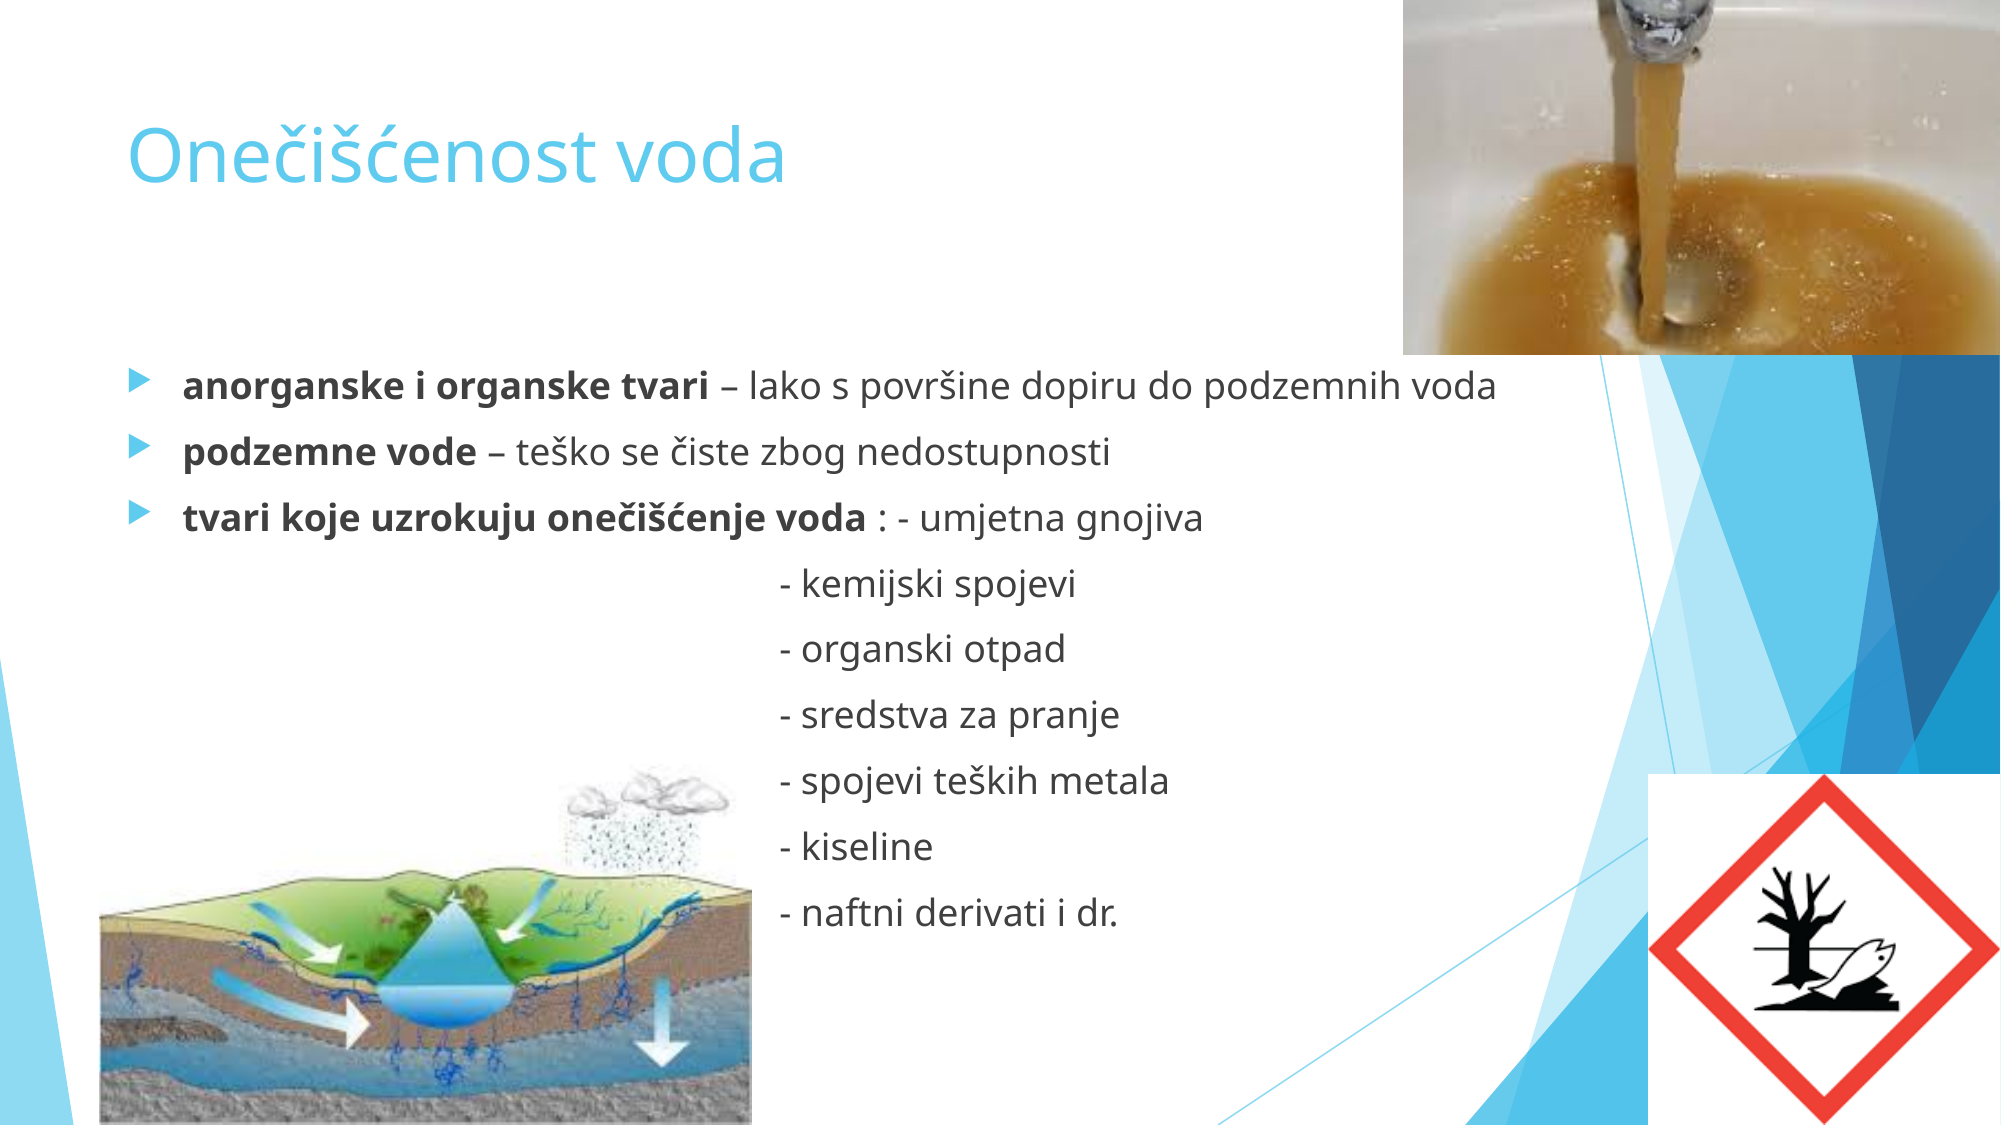

# Onečišćenost voda
anorganske i organske tvari – lako s površine dopiru do podzemnih voda
podzemne vode – teško se čiste zbog nedostupnosti
tvari koje uzrokuju onečišćenje voda : - umjetna gnojiva
 - kemijski spojevi
 - organski otpad
 - sredstva za pranje
 - spojevi teških metala
 - kiseline
 - naftni derivati i dr.